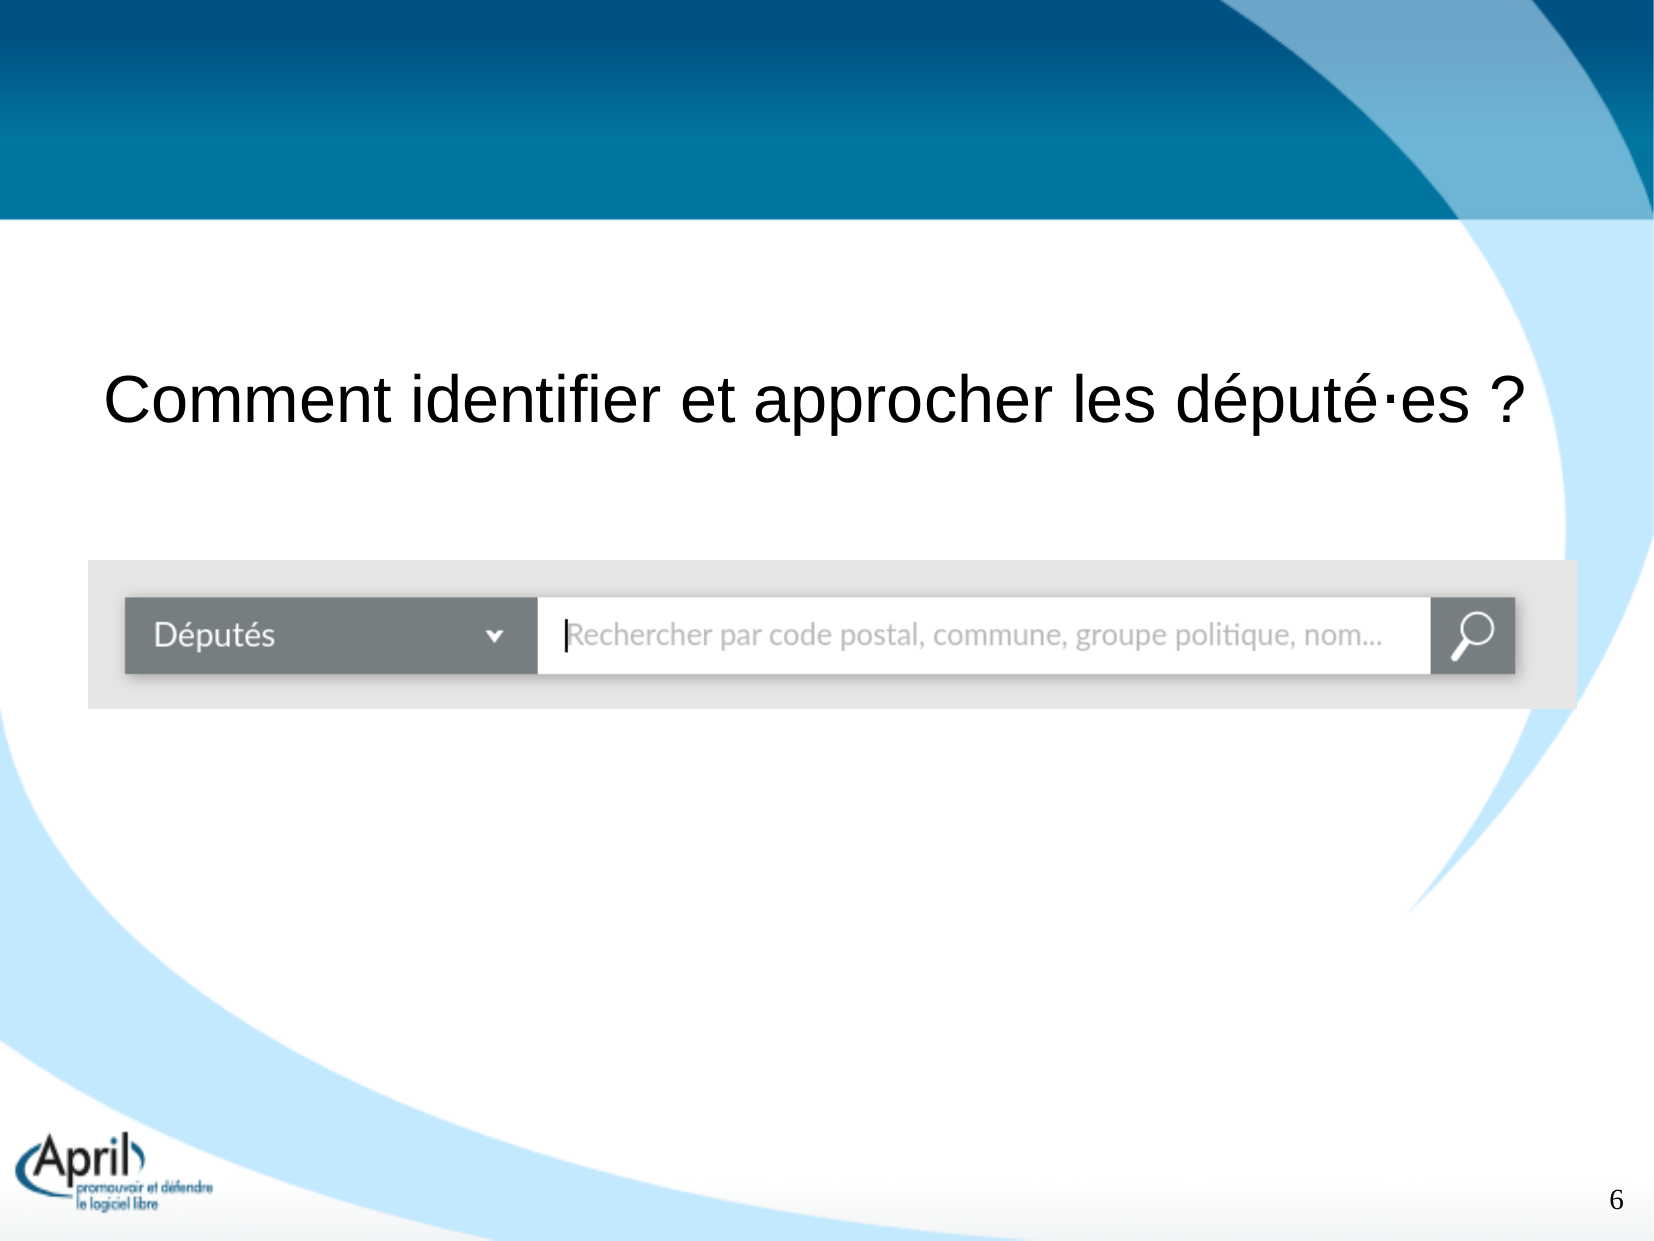

#
Comment identifier et approcher les député⋅es ?
6